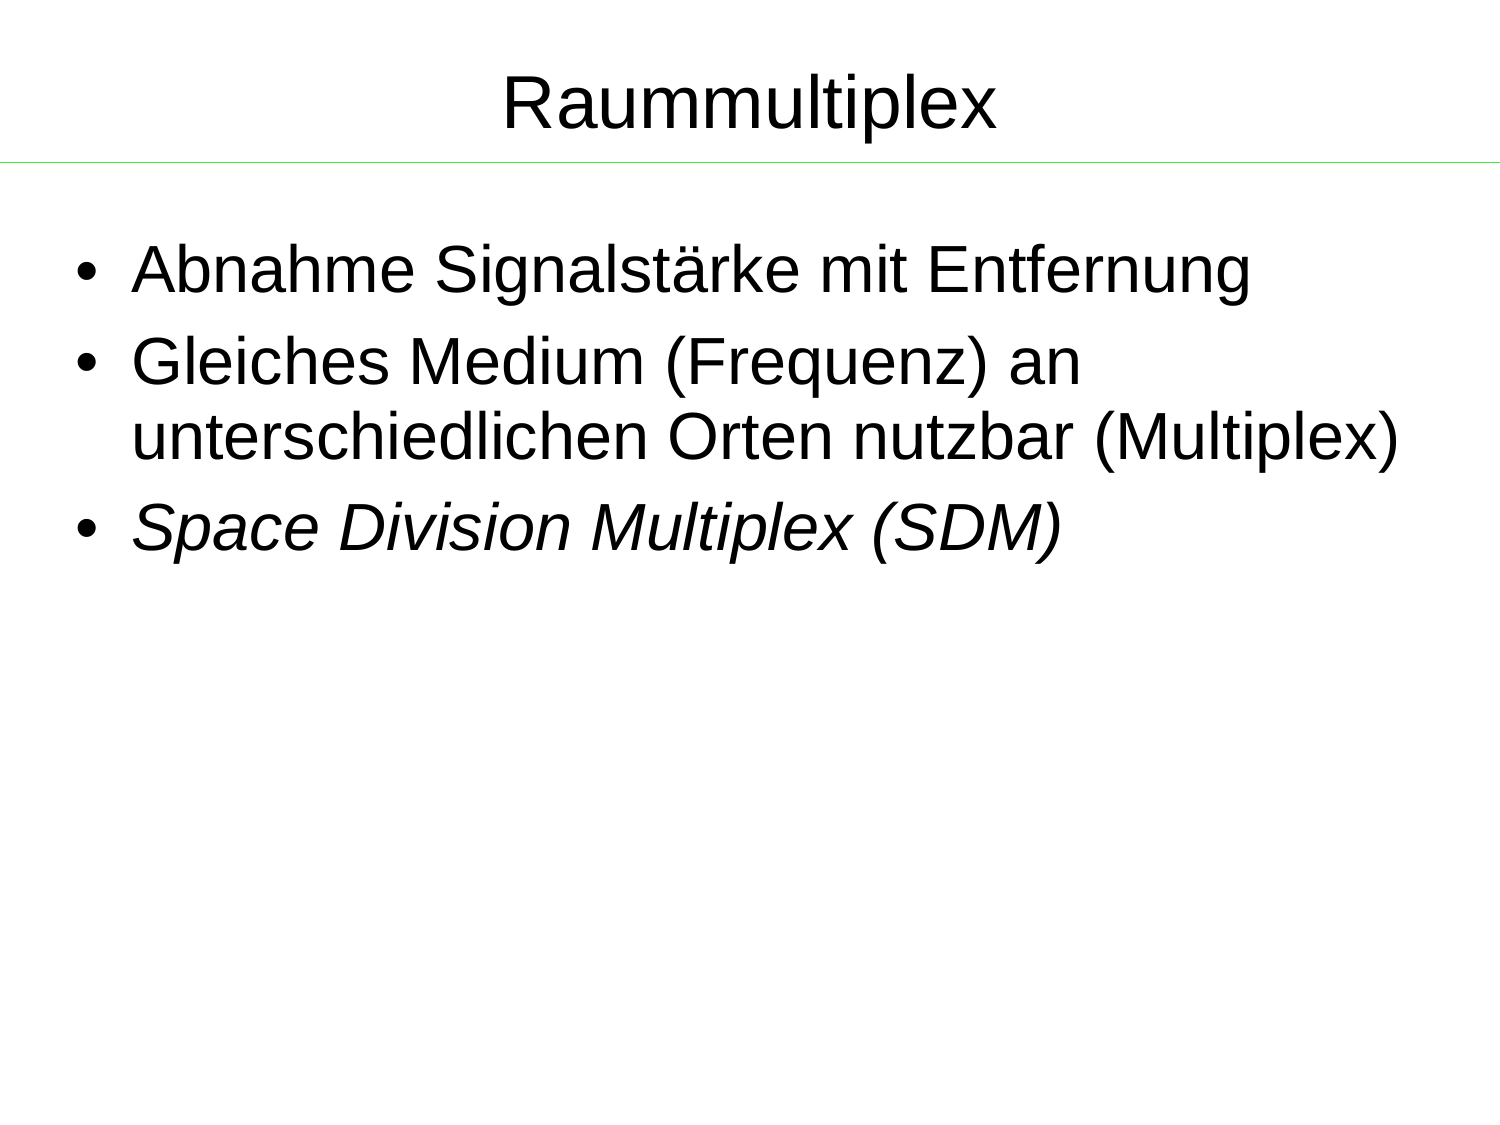

# Raummultiplex
Abnahme Signalstärke mit Entfernung
Gleiches Medium (Frequenz) an unterschiedlichen Orten nutzbar (Multiplex)
Space Division Multiplex (SDM)